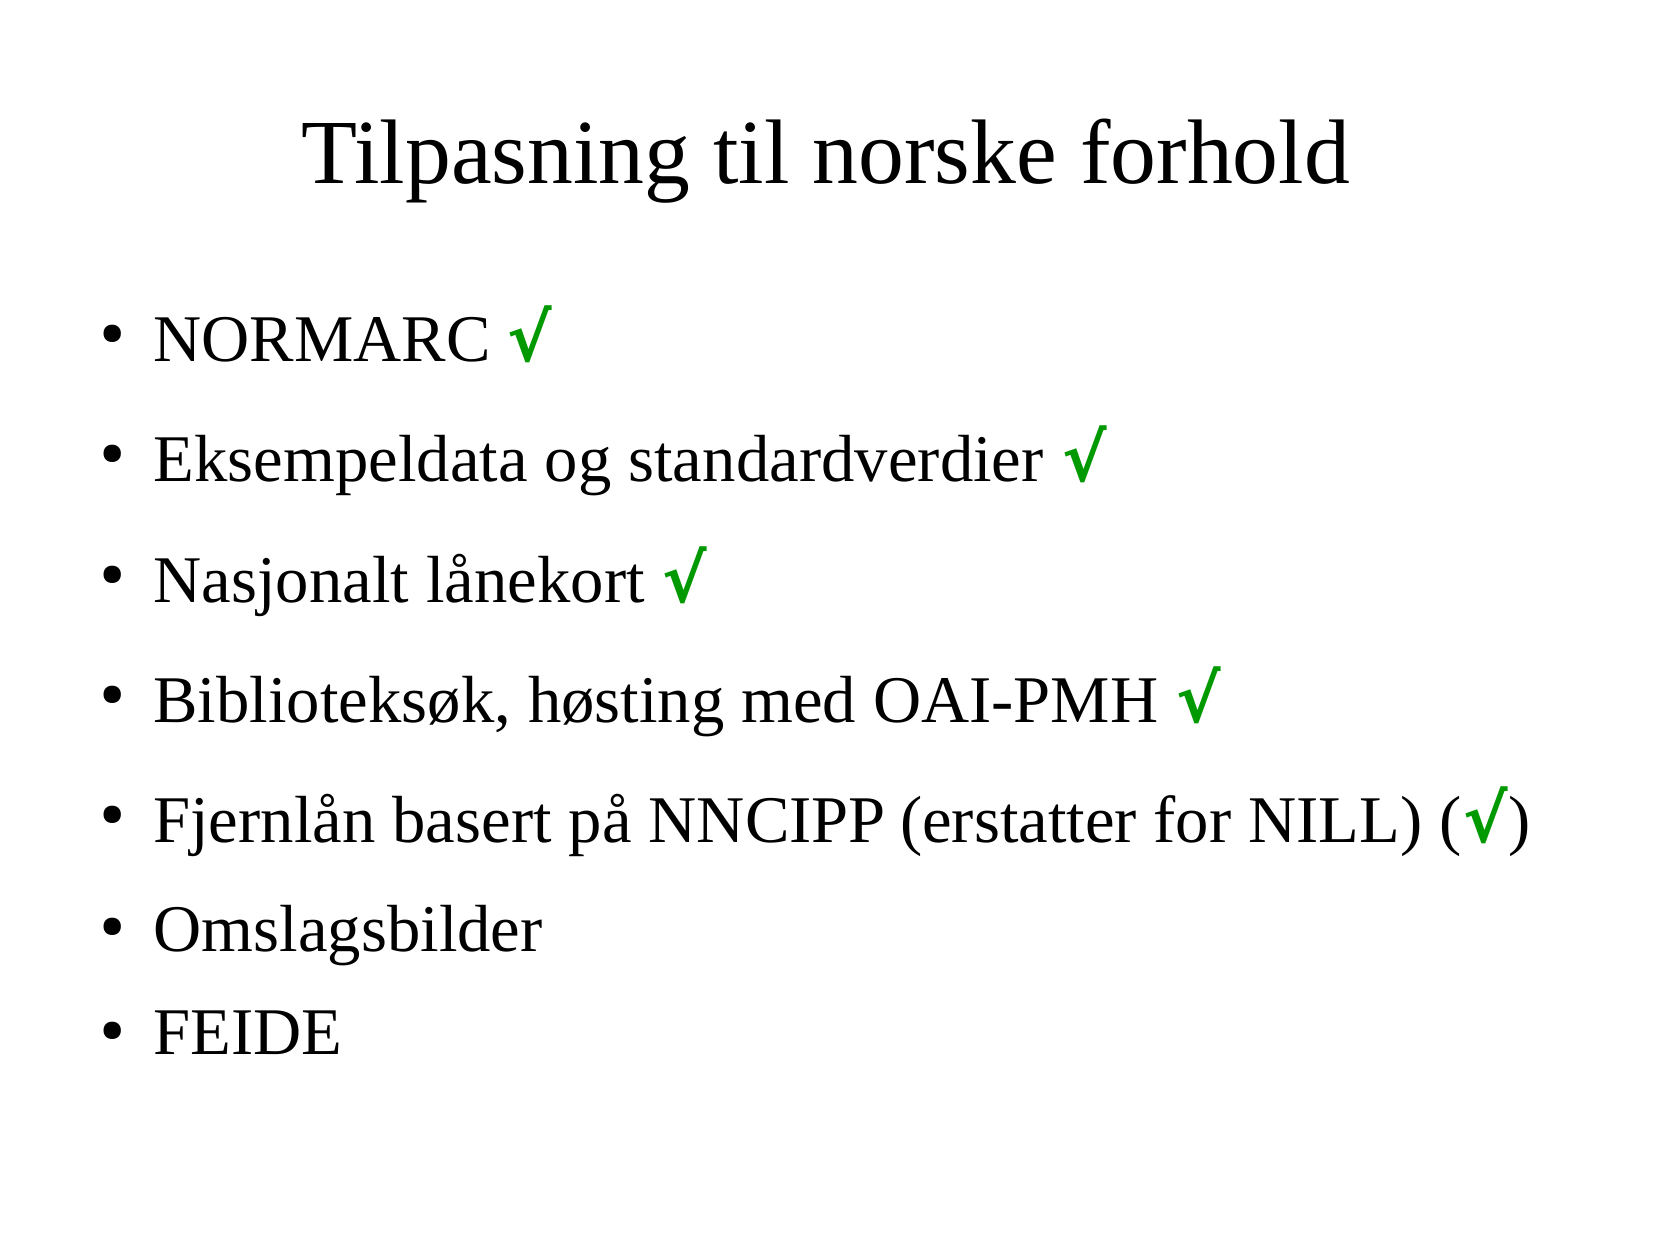

# Tilpasning til norske forhold
NORMARC √
Eksempeldata og standardverdier √
Nasjonalt lånekort √
Biblioteksøk, høsting med OAI-PMH √
Fjernlån basert på NNCIPP (erstatter for NILL) (√)
Omslagsbilder
FEIDE